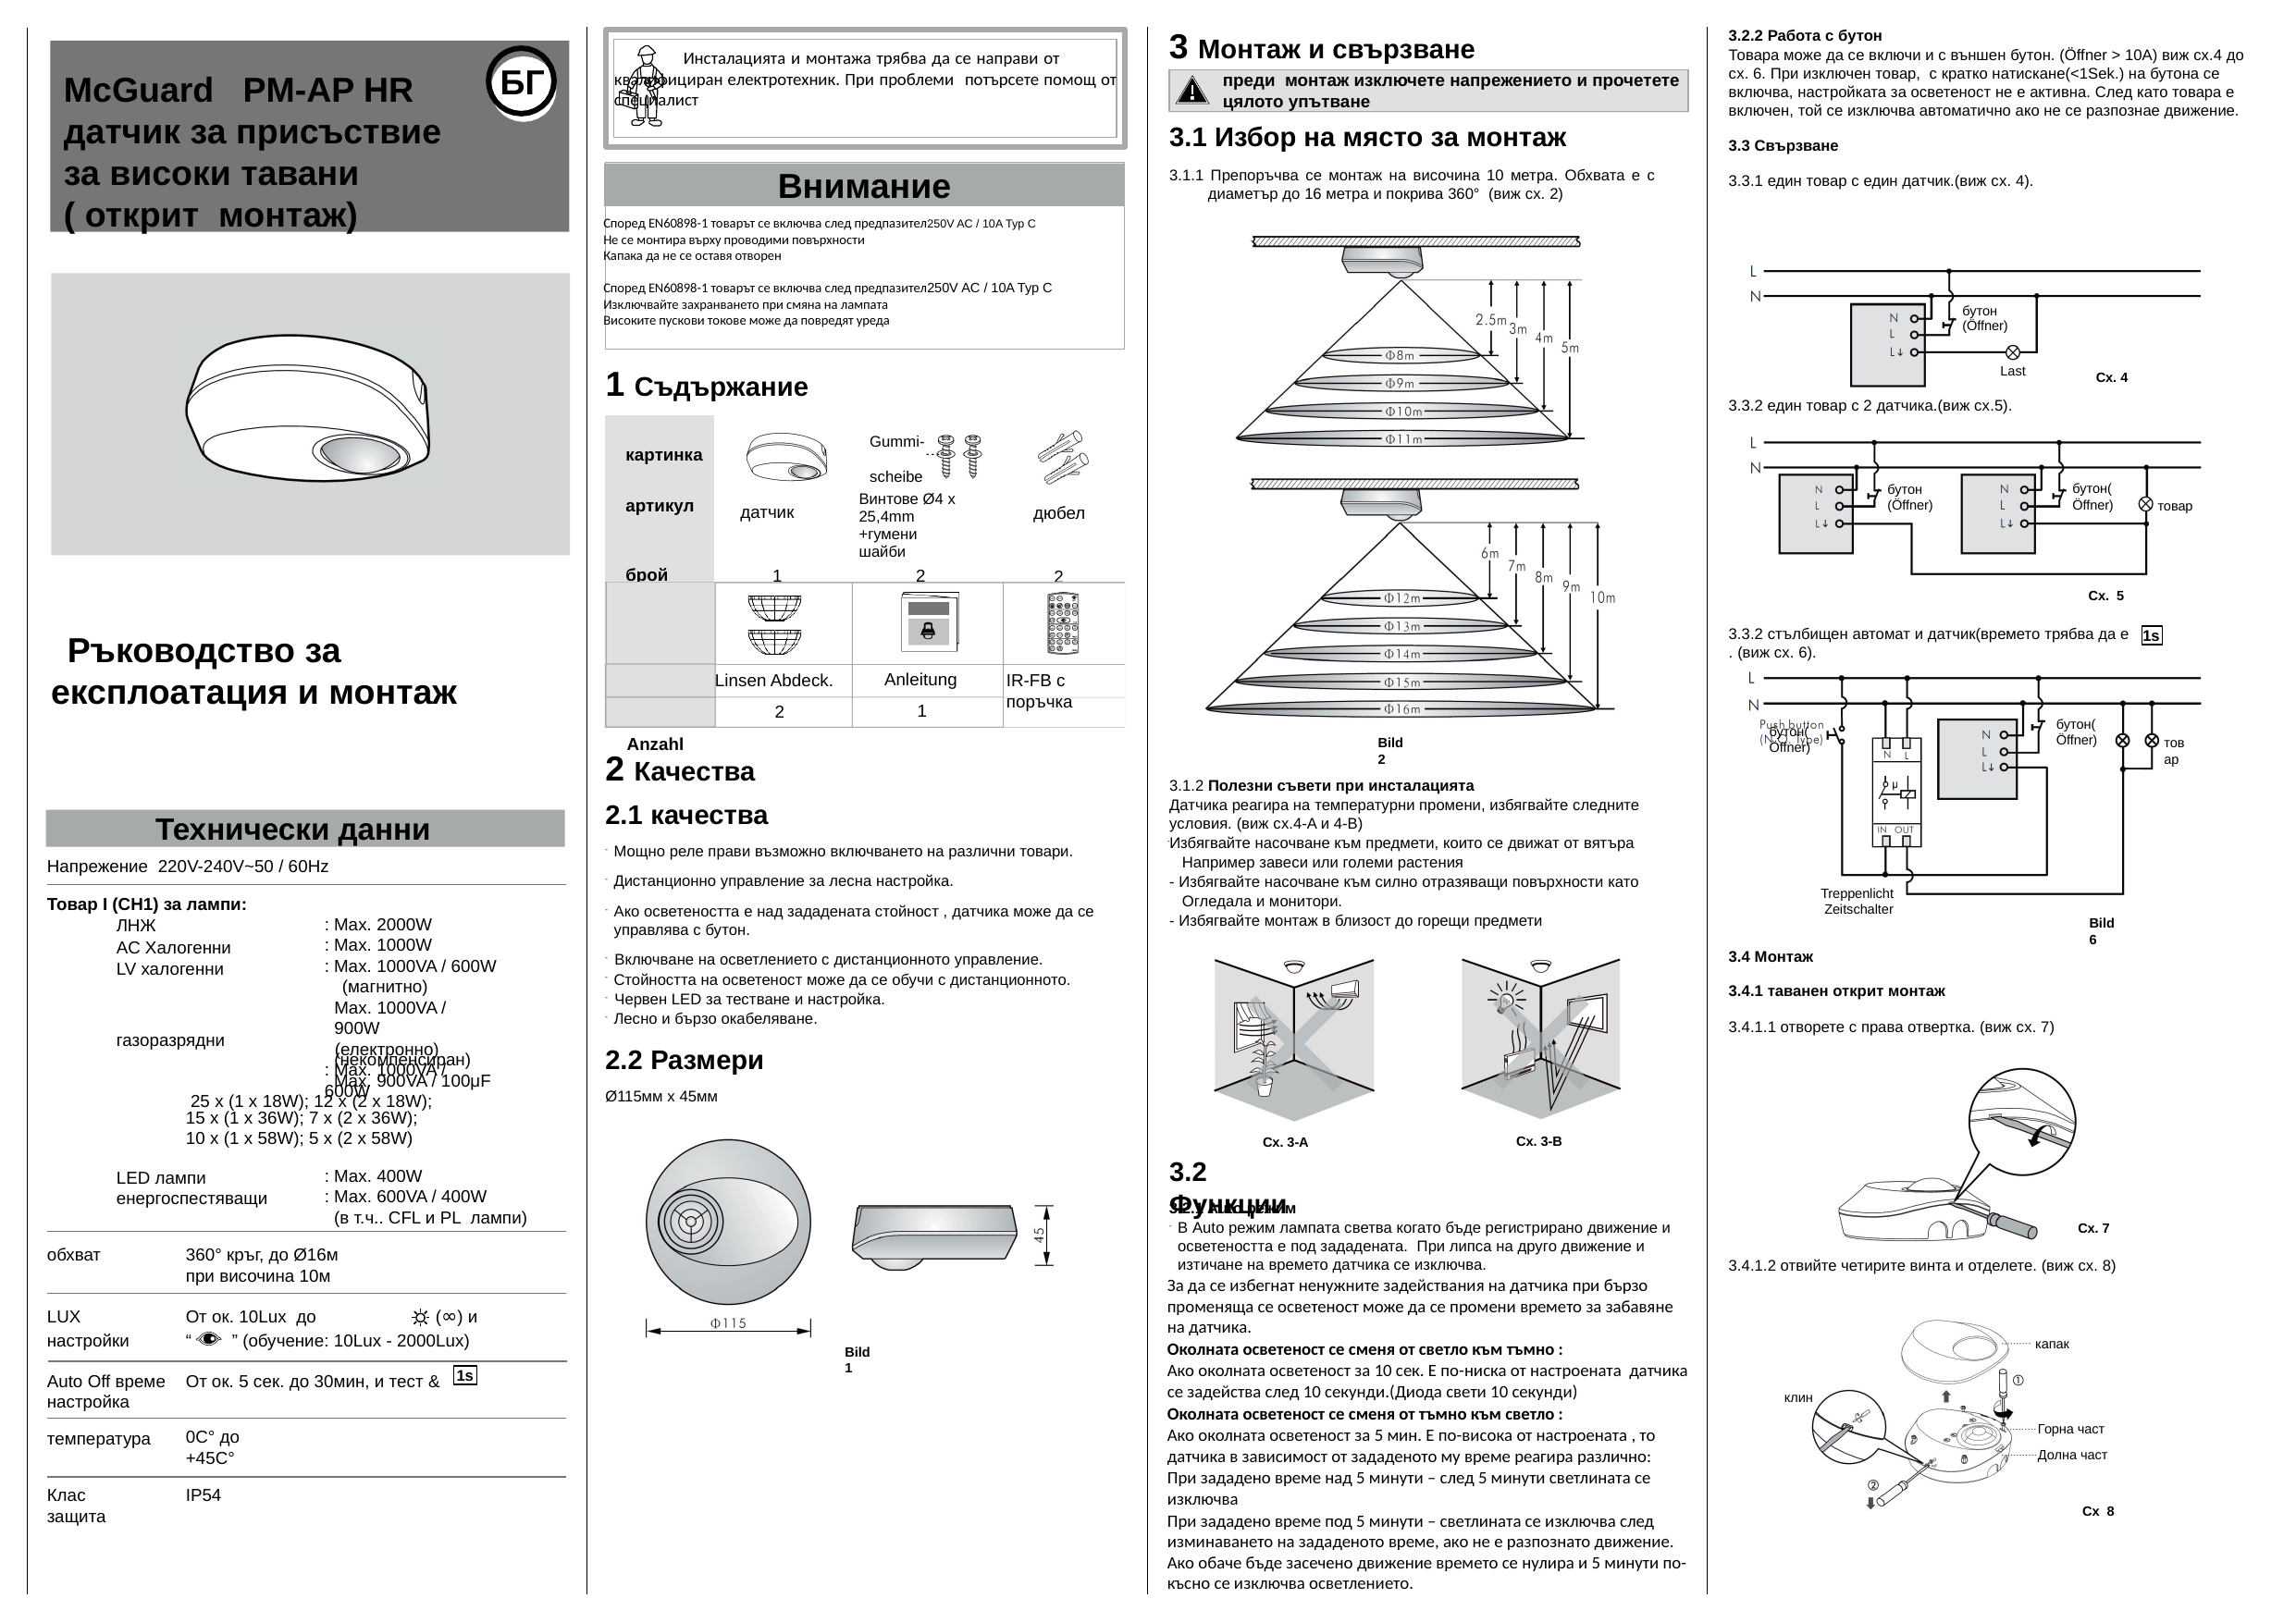

3 Монтаж и свързване
3.2.2 Работа с бутон
Товара може да се включи и с външен бутон. (Öffner > 10A) виж сх.4 до сх. 6. При изключен товар, с кратко натискане(<1Sek.) на бутона се включва, настройката за осветеност не е активна. След като товара е включен, той се изключва автоматично ако не се разпознае движение.
3.3 Свързване
3.3.1 един товар с един датчик.(виж сх. 4).
	Инсталацията и монтажа трябва да се направи от 	квалифициран електротехник. При проблеми 	потърсете помощ от специалист
БГ
McGuard	PM-AP HR датчик за присъствие за високи тавани ( открит монтаж)
преди монтаж изключете напрежението и прочетете цялото упътване
3.1 Избор на място за монтаж
3.1.1 Препоръчва се монтаж на височина 10 метра. Обхвата е с диаметър до 16 метра и покрива 360° (виж сх. 2)
Внимание
Според EN60898-1 товарът се включва след предпазител250V AC / 10A Typ C
Не се монтира върху проводими повърхности
Капака да не се оставя отворен
Според EN60898-1 товарът се включва след предпазител250V AC / 10A Typ C
Изключвайте захранването при смяна на лампата
Високите пускови токове може да повредят уреда
бутон
(Öffner)
1 Съдържание
Last
Сх. 4
3.3.2 един товар с 2 датчика.(виж сх.5).
| картинка | | Gummi- scheibe | |
| --- | --- | --- | --- |
| артикул | датчик | Винтове Ø4 x 25,4mm +гумени шайби | дюбел |
| брой | 1 | 2 | 2 |
бутон(Öffner)
бутон
(Öffner)
товар
Сх. 5
Bild
3.3.2 стълбищен автомат и датчик(времето трябва да е
. (виж сх. 6).
1s
Ръководство за експлоатация и монтаж
Anleitung 1
Artikel Anzahl
IR-FB с поръчка
Linsen Abdeck.
2
бутон(Öffner)
бутон(Öffner)
Bild 2
товар
2 Качества
2.1 качества
Мощно реле прави възможно включването на различни товари.
Дистанционно управление за лесна настройка.
Ако осветеността е над зададената стойност , датчика може да се управлява с бутон.
Включване на осветлението с дистанционното управление.
Стойността на осветеност може да се обучи с дистанционното.
Червен LED за тестване и настройка.
Лесно и бързо окабеляване.
2.2 Размери
Ø115мм x 45мм
3.1.2 Полезни съвети при инсталацията
Датчика реагира на температурни промени, избягвайте следните условия. (виж сх.4-A и 4-B)
Избягвайте насочване към предмети, които се движат от вятъра
Например завеси или големи растения
- Избягвайте насочване към силно отразяващи повърхности като
Огледала и монитори.
- Избягвайте монтаж в близост до горещи предмети
Технически данни
Напрежение 220V-240V~50 / 60Hz
Treppenlicht Zeitschalter
Товар I (CH1) за лампи:
ЛНЖ
AC Халогенни
LV халогенни
: Max. 2000W
: Max. 1000W
: Max. 1000VA / 600W
(магнитно)
Max. 1000VA / 900W
(електронно)
: Max. 1000VA / 600W
Bild 6
3.4 Монтаж
3.4.1 таванен открит монтаж
3.4.1.1 отворете с права отвертка. (виж сх. 7)
газоразрядни
(некомпенсиран)
Max. 900VA / 100μF 25 x (1 x 18W); 12 x (2 x 18W);
15 x (1 x 36W); 7 x (2 x 36W);
10 x (1 x 58W); 5 x (2 x 58W)
Сх. 3-B
Сх. 3-A
3.2 Функции
: Max. 400W
: Max. 600VA / 400W
(в т.ч.. CFL и PL лампи)
LED лампи енергоспестяващи
3.2.1 Auto режим
В Auto режим лампата светва когато бъде регистрирано движение и осветеността е под зададената. При липса на друго движение и изтичане на времето датчика се изключва.
За да се избегнат ненужните задействания на датчика при бързо променяща се осветеност може да се промени времето за забавяне на датчика.
Околната осветеност се сменя от светло към тъмно :
Ако околната осветеност за 10 сек. Е по-ниска от настроената датчика се задейства след 10 секунди.(Диода свети 10 секунди)
Околната осветеност се сменя от тъмно към светло :
Ако околната осветеност за 5 мин. Е по-висока от настроената , то датчика в зависимост от зададеното му време реагира различно:
При зададено време над 5 минути – след 5 минути светлината се изключва
При зададено време под 5 минути – светлината се изключва след изминаването на зададеното време, ако не е разпознато движение. Ако обаче бъде засечено движение времето се нулира и 5 минути по-късно се изключва осветлението.
Сх. 7
обхват
360° кръг, до Ø16м при височина 10м
3.4.1.2 отвийте четирите винта и отделете. (виж сх. 8)
(∞) и
LUX
настройки
От ок. 10Lux до
“	” (обучение: 10Lux - 2000Lux)
капак
Bild 1
1s
Auto Off време настройка
От ок. 5 сек. до 30мин, и тест &
клин
Горна част
0C° до +45C°
температура
Долна част
Клас защита
IP54
Сх 8